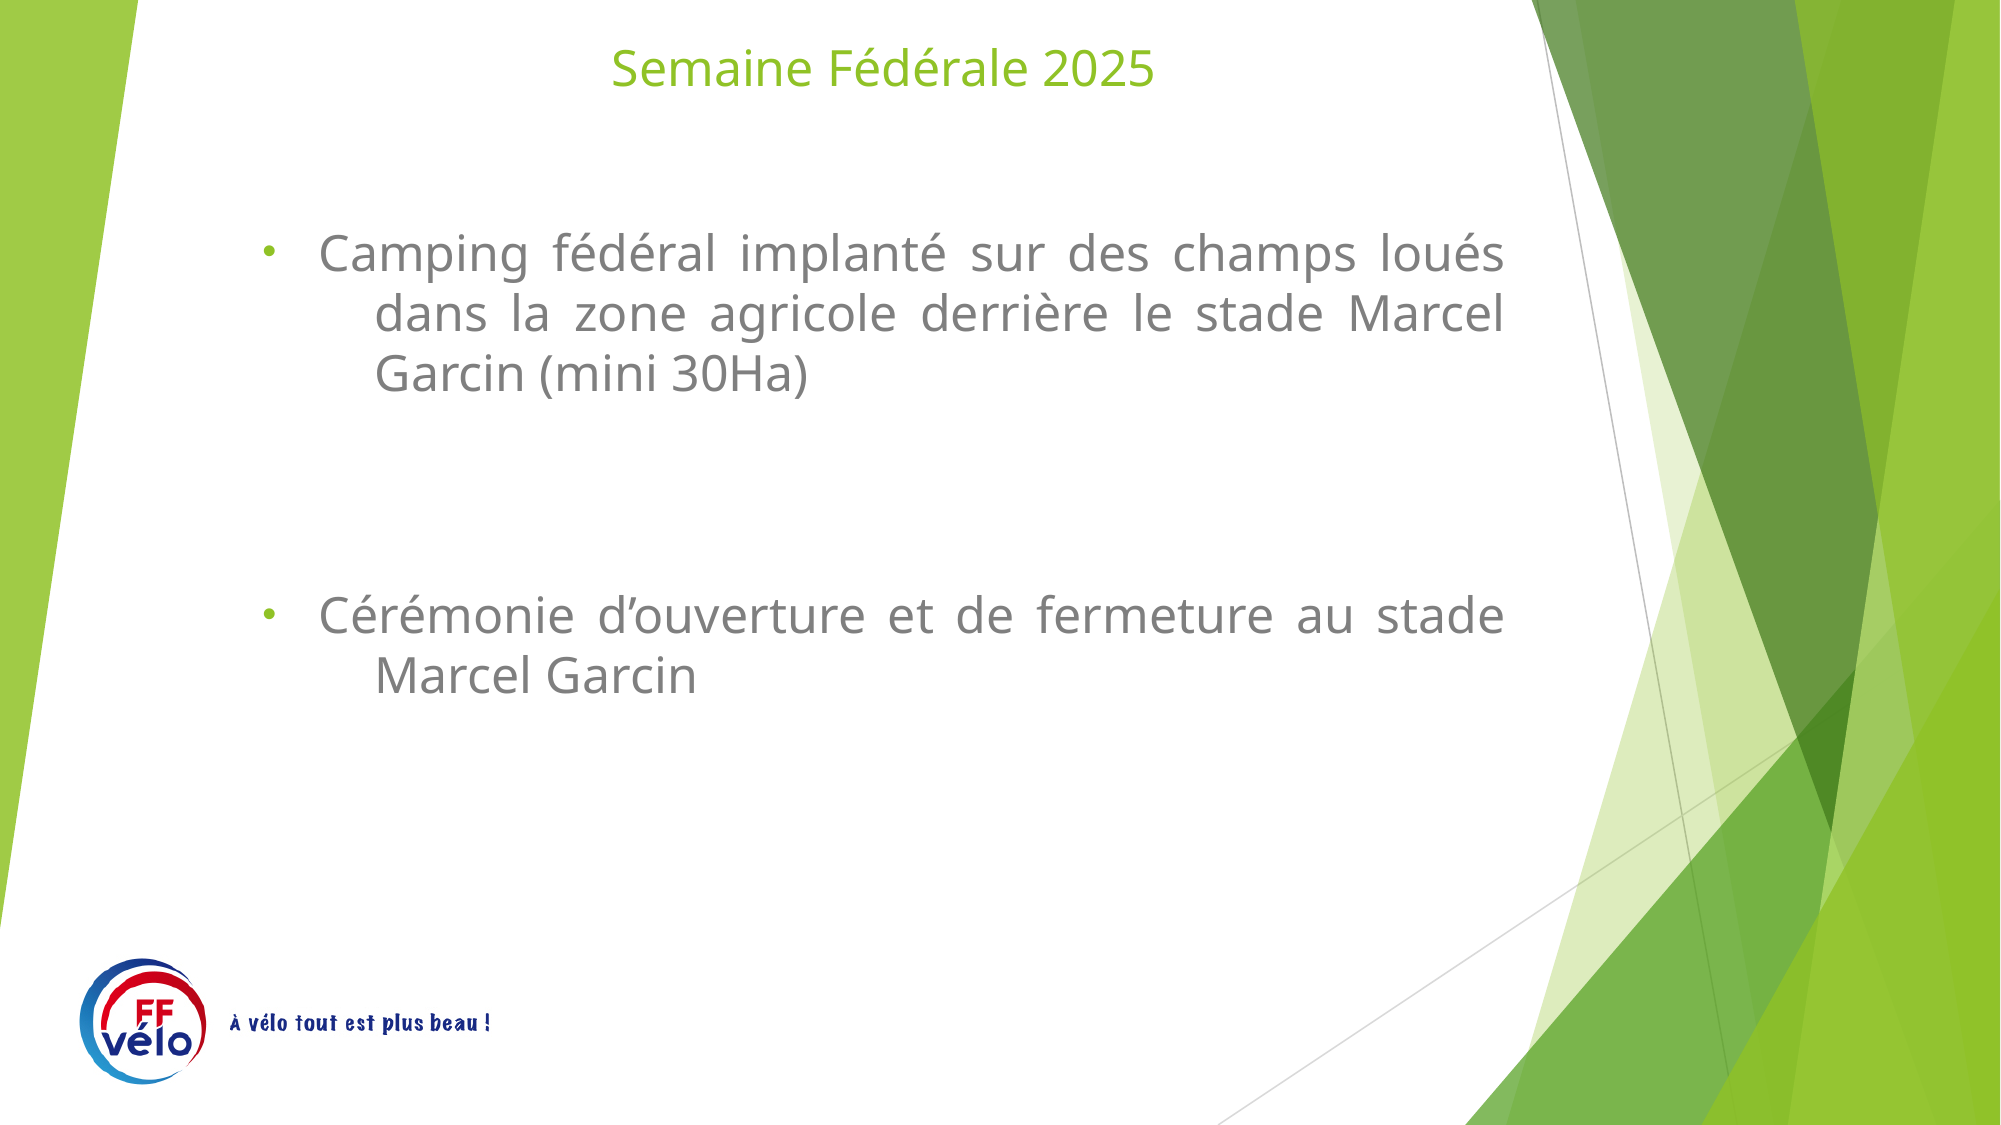

# Semaine Fédérale 2025
Camping fédéral implanté sur des champs loués dans la zone agricole derrière le stade Marcel Garcin (mini 30Ha)
Cérémonie d’ouverture et de fermeture au stade Marcel Garcin